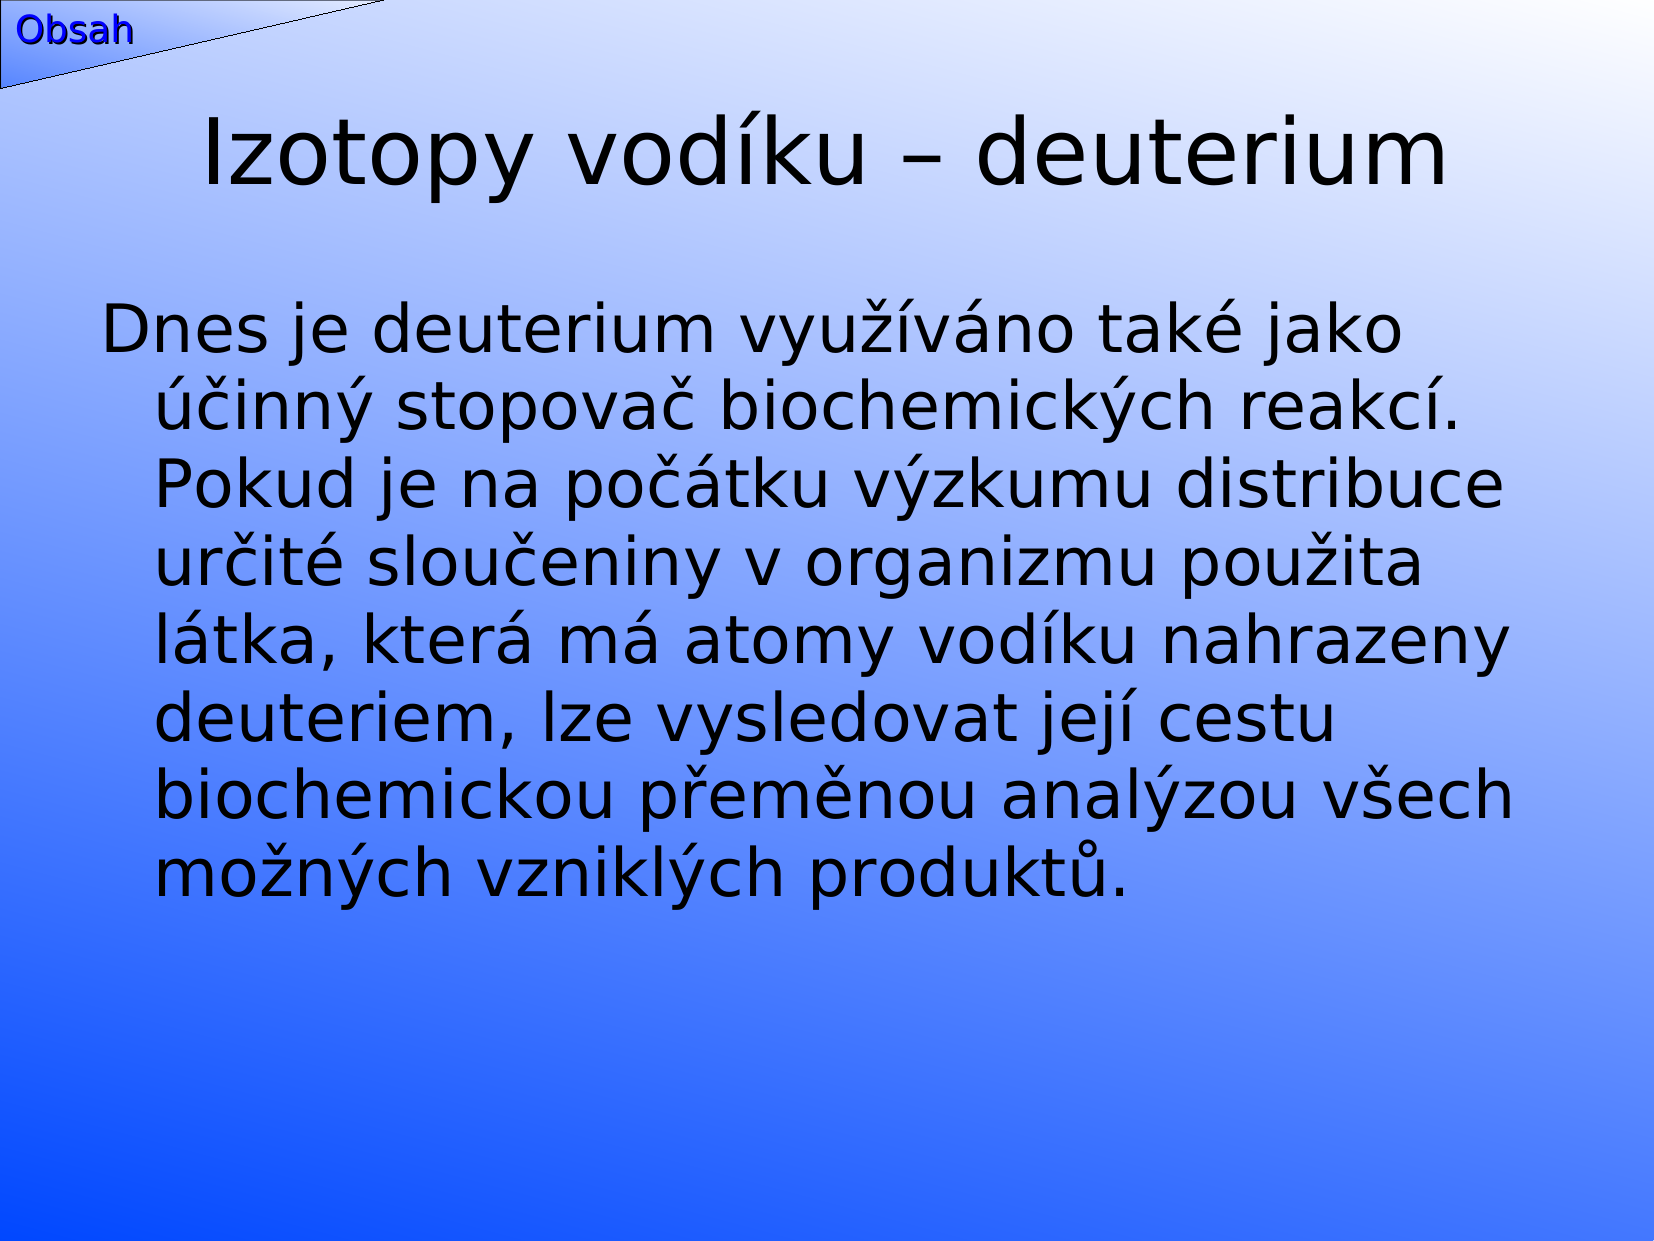

Obsah
# Izotopy vodíku – deuterium
Dnes je deuterium využíváno také jako účinný stopovač biochemických reakcí. Pokud je na počátku výzkumu distribuce určité sloučeniny v organizmu použita látka, která má atomy vodíku nahrazeny deuteriem, lze vysledovat její cestu biochemickou přeměnou analýzou všech možných vzniklých produktů.